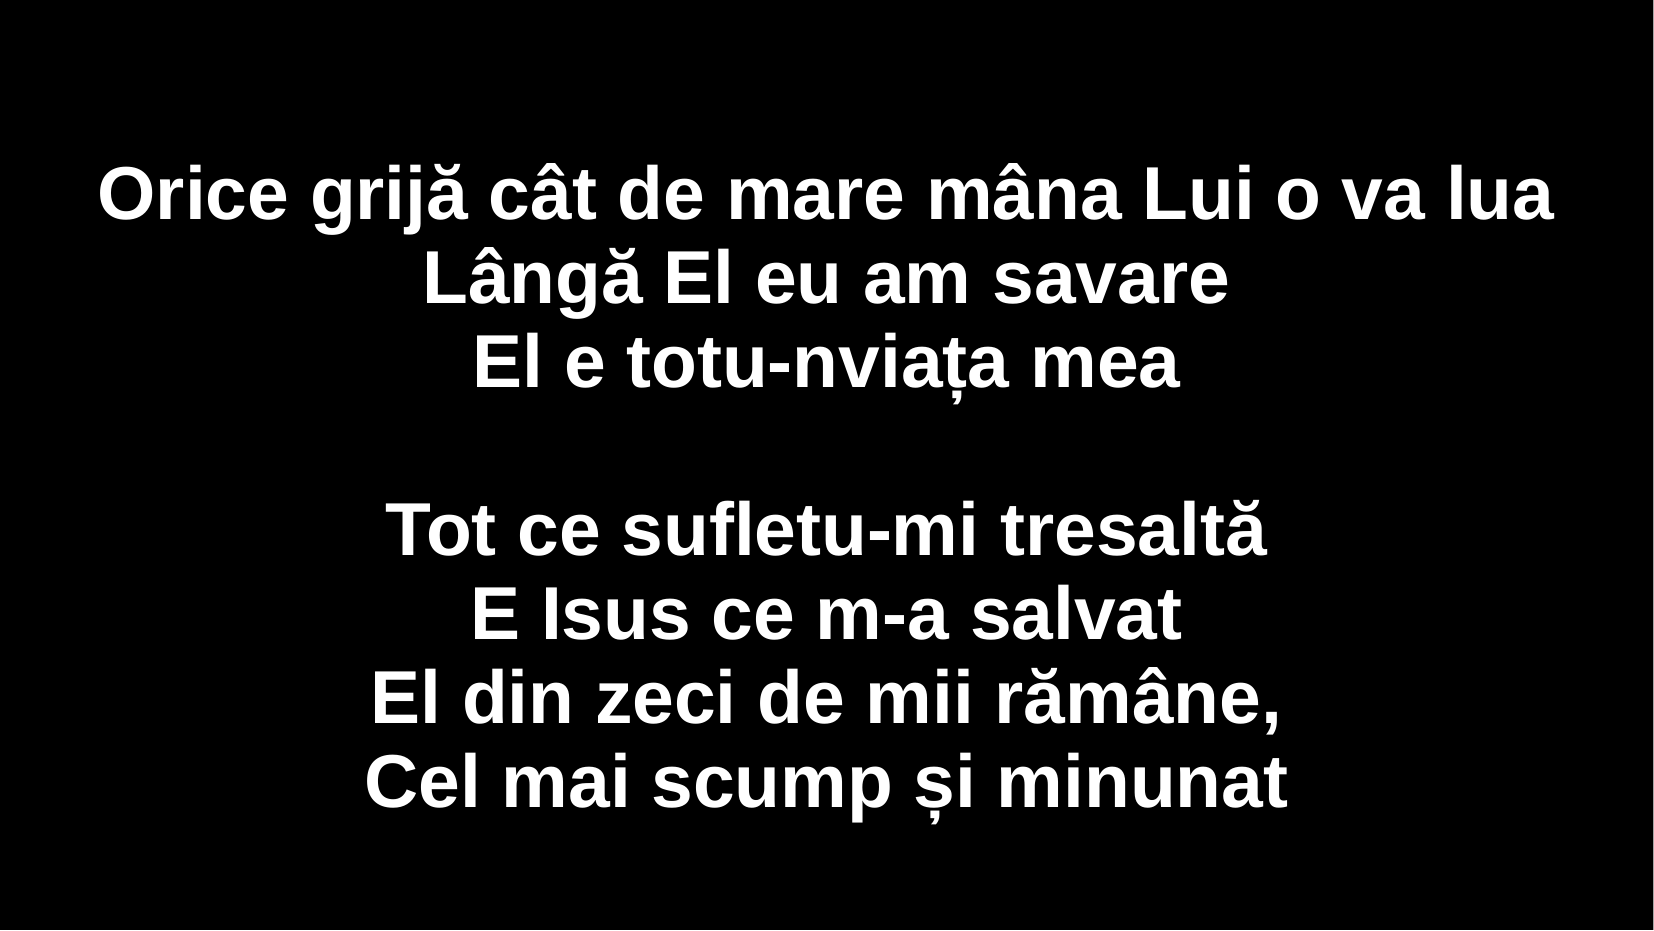

Orice grijă cât de mare mâna Lui o va lua
Lângă El eu am savare
El e totu-nviața mea
Tot ce sufletu-mi tresaltă
E Isus ce m-a salvat
El din zeci de mii rămâne,
Cel mai scump și minunat